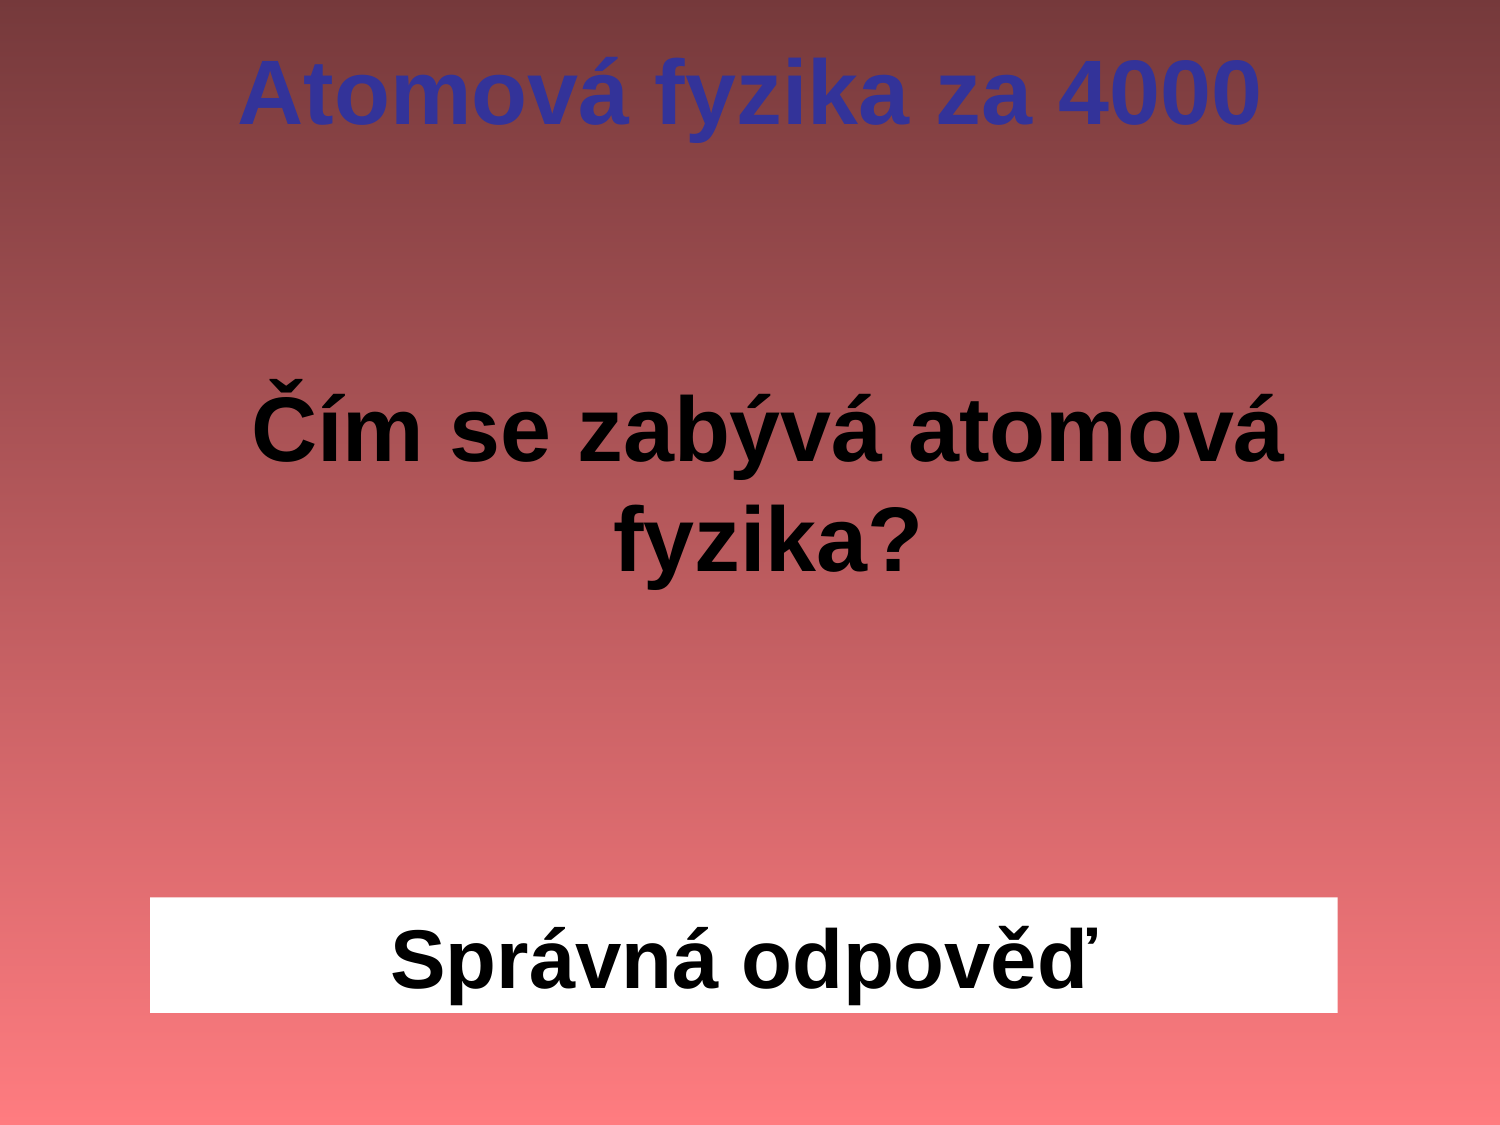

Atomová fyzika za 4000
Čím se zabývá atomová fyzika?
Správná odpověď